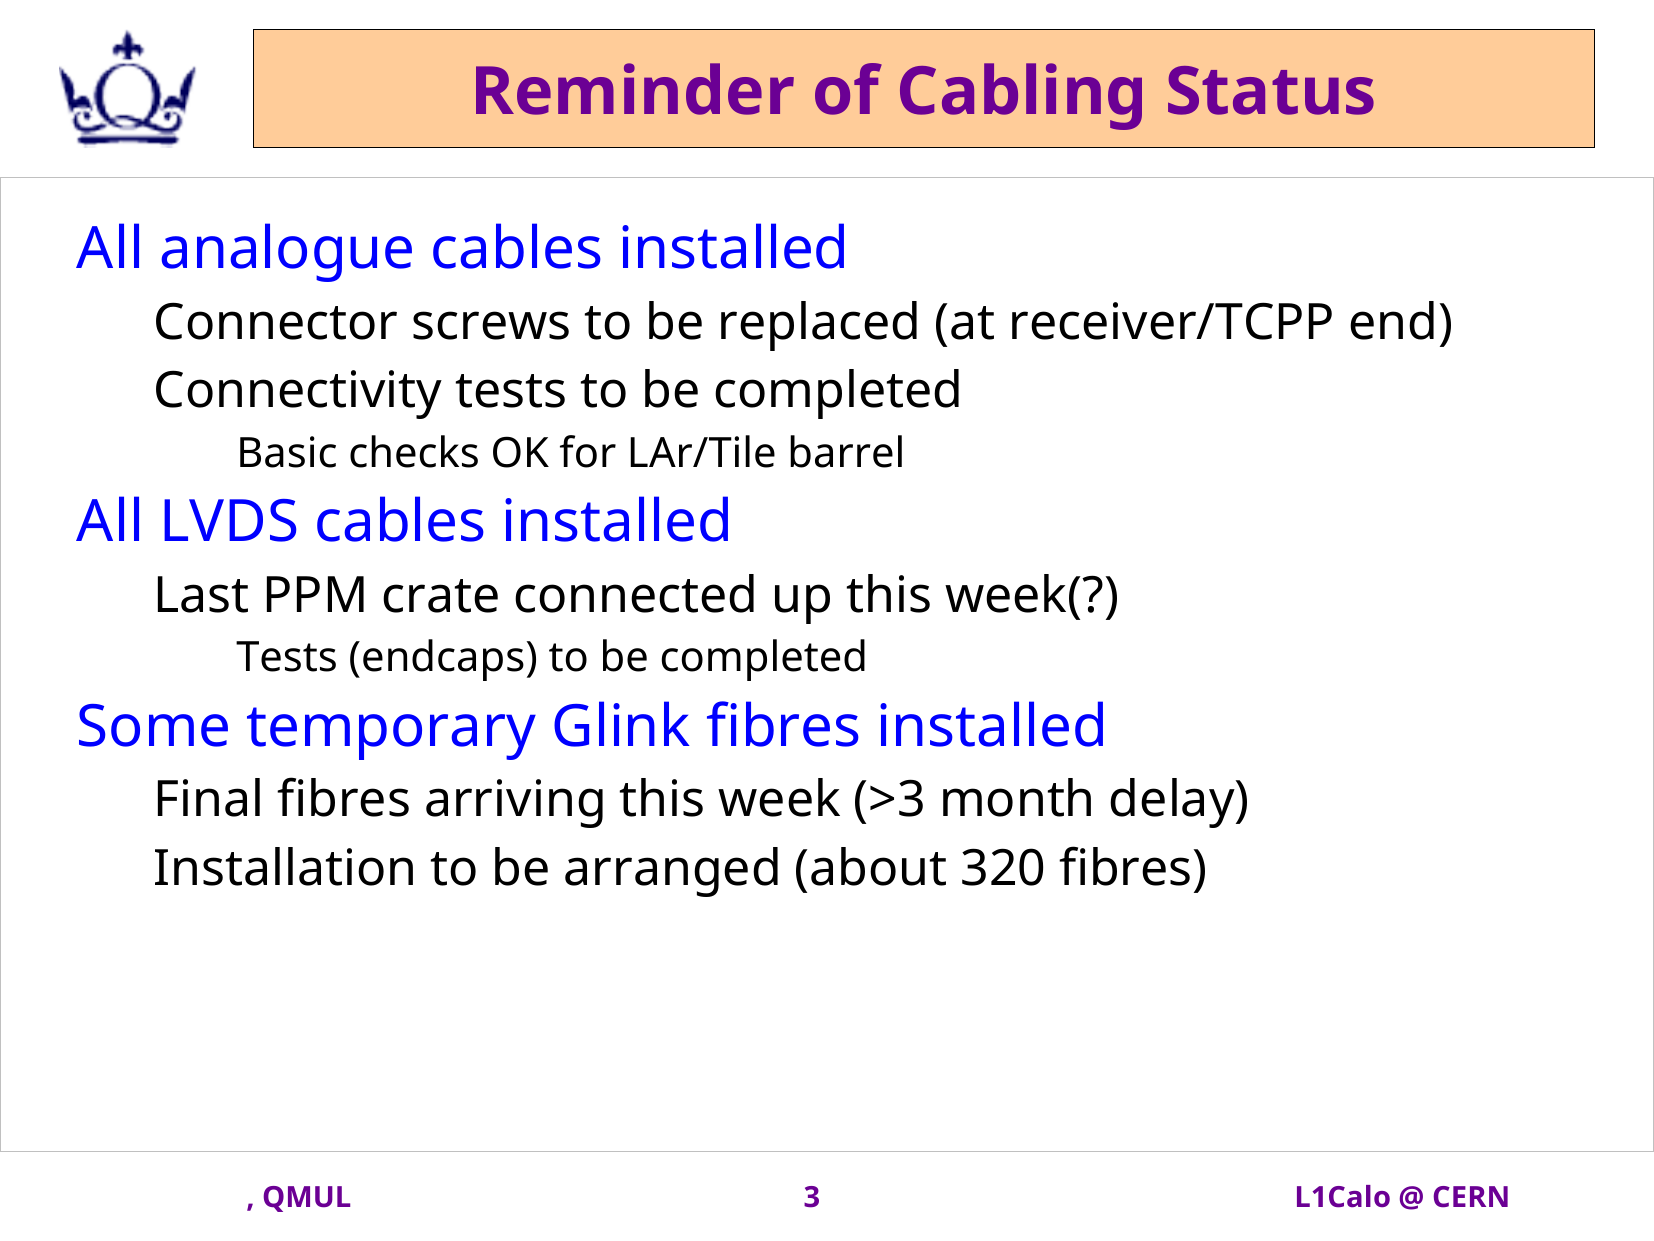

# Reminder of Cabling Status
All analogue cables installed
Connector screws to be replaced (at receiver/TCPP end)
Connectivity tests to be completed
Basic checks OK for LAr/Tile barrel
All LVDS cables installed
Last PPM crate connected up this week(?)
Tests (endcaps) to be completed
Some temporary Glink fibres installed
Final fibres arriving this week (>3 month delay)
Installation to be arranged (about 320 fibres)